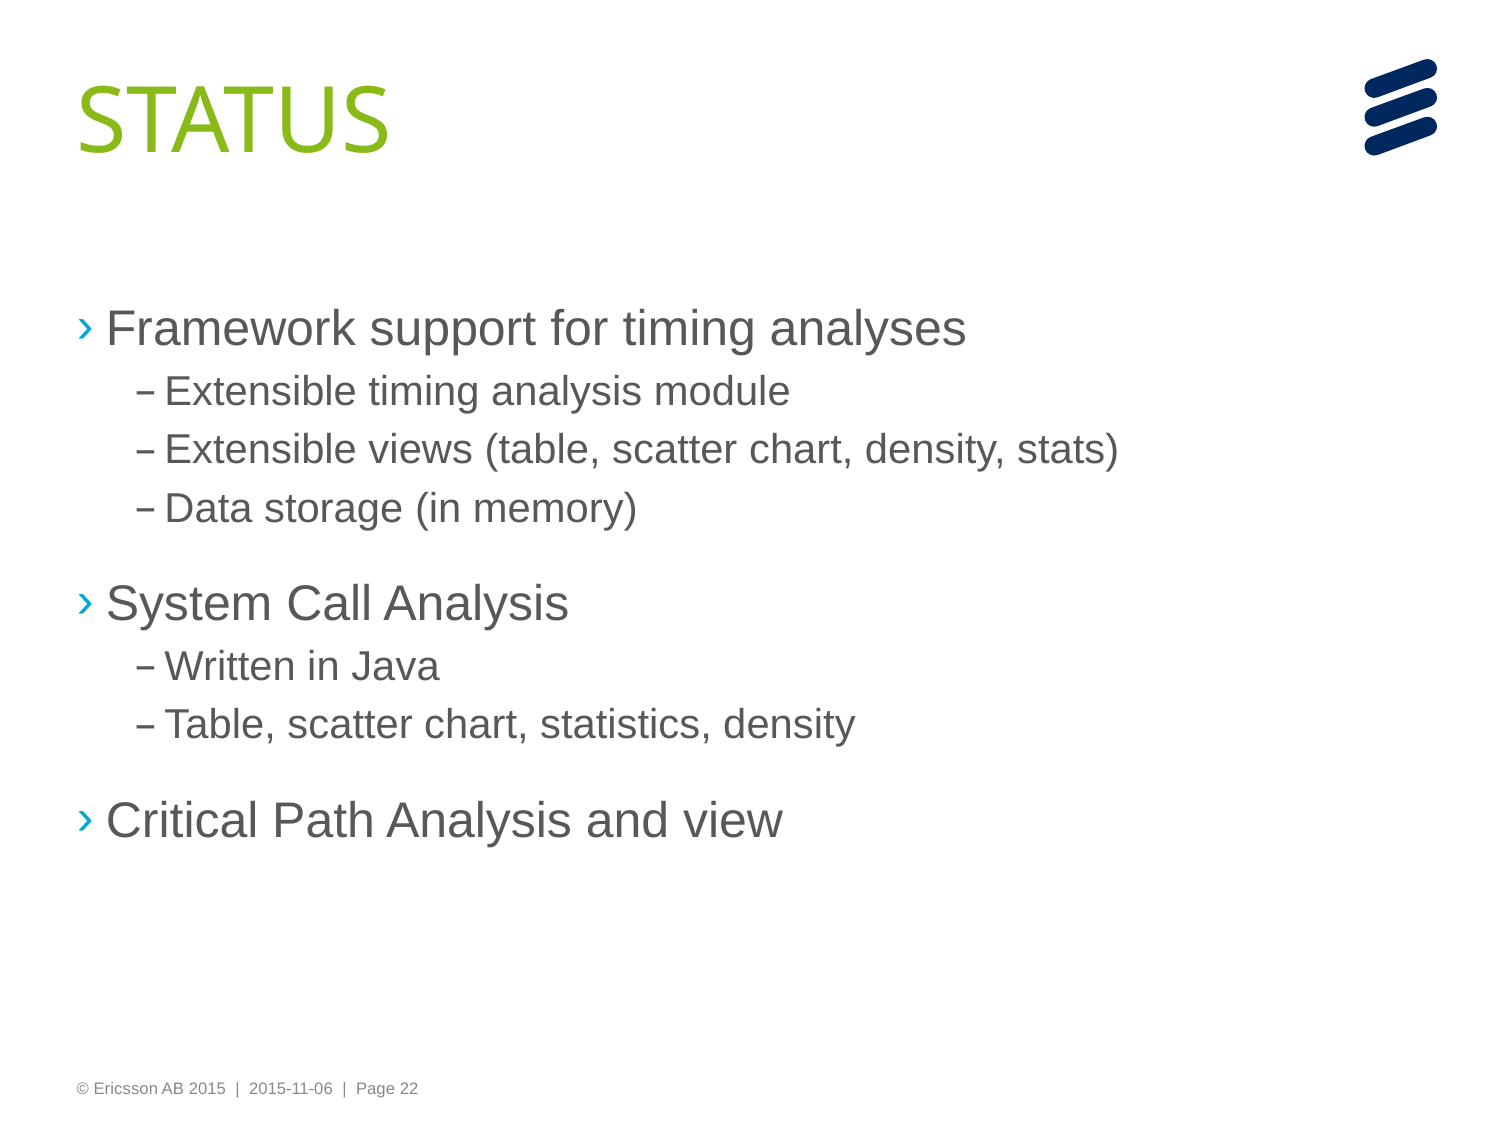

STATUS
# Framework support for timing analyses
Extensible timing analysis module
Extensible views (table, scatter chart, density, stats)
Data storage (in memory)
System Call Analysis
Written in Java
Table, scatter chart, statistics, density
Critical Path Analysis and view